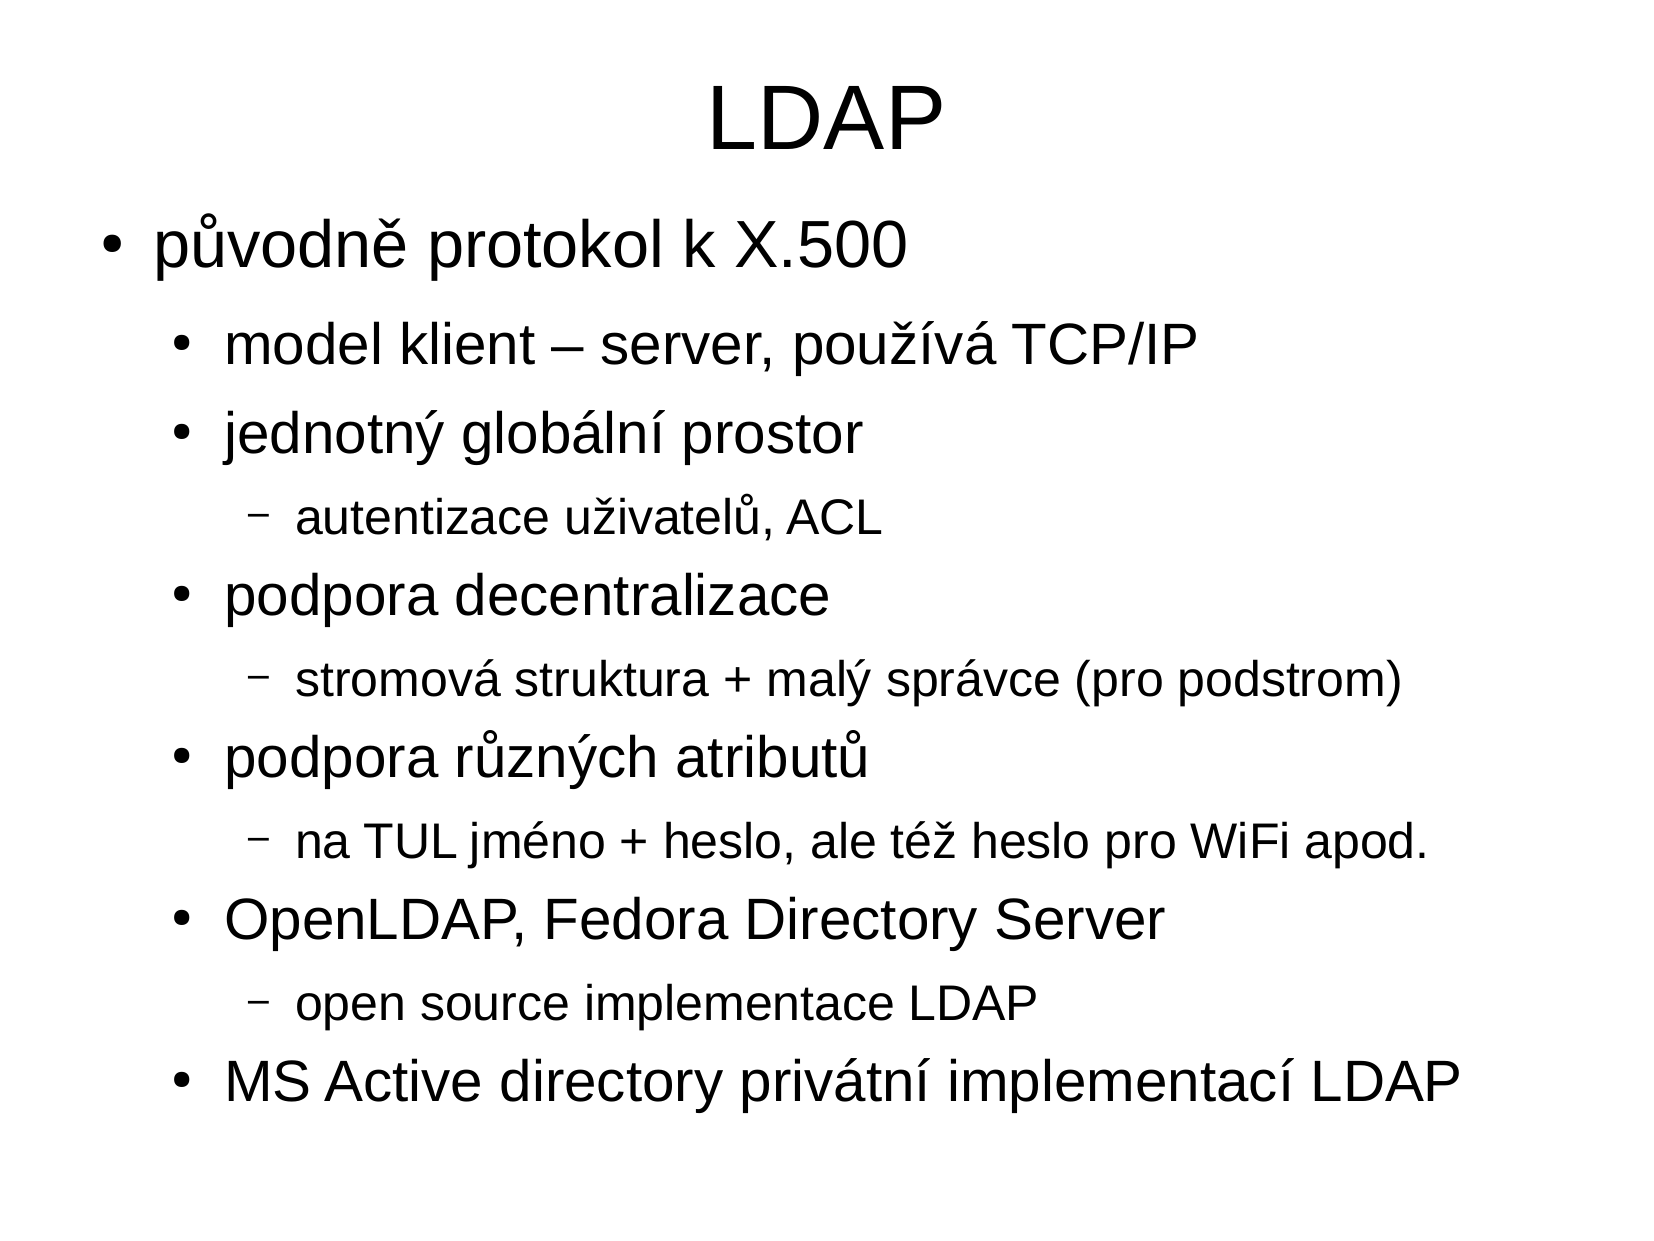

# LDAP
původně protokol k X.500
model klient – server, používá TCP/IP
jednotný globální prostor
autentizace uživatelů, ACL
podpora decentralizace
stromová struktura + malý správce (pro podstrom)
podpora různých atributů
na TUL jméno + heslo, ale též heslo pro WiFi apod.
OpenLDAP, Fedora Directory Server
open source implementace LDAP
MS Active directory privátní implementací LDAP